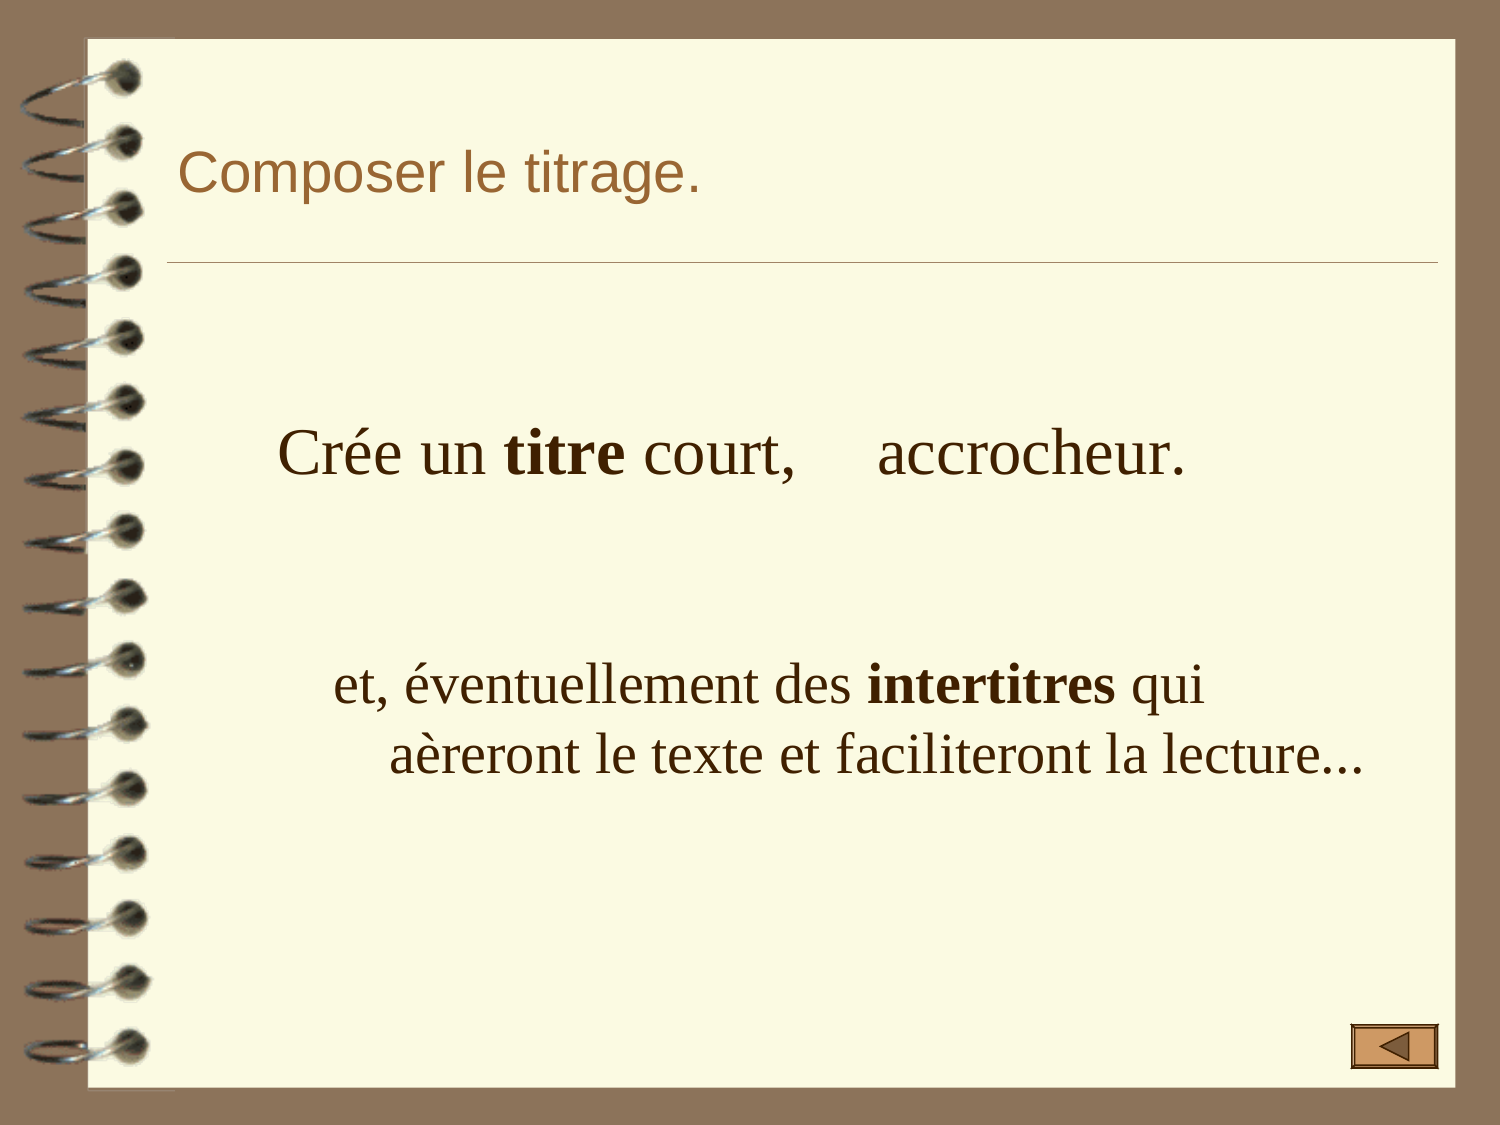

# Composer le titrage.
Crée un titre court,
accrocheur.
et, éventuellement des intertitres qui aèreront le texte et faciliteront la lecture...